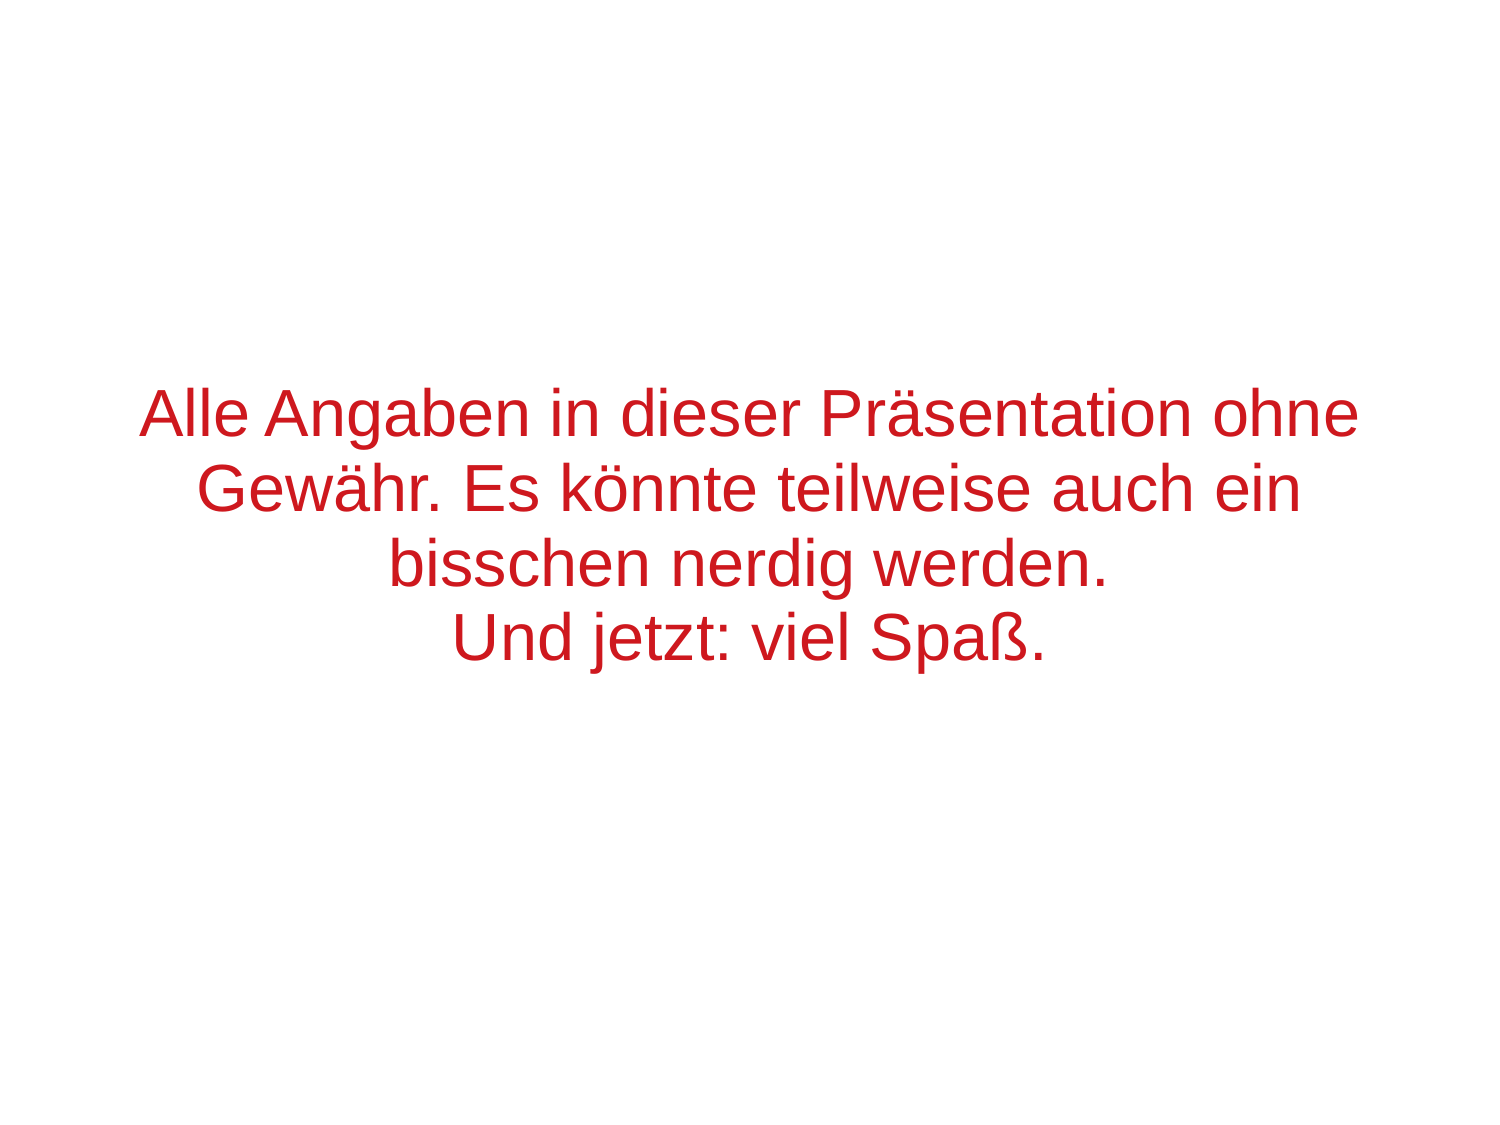

# Alle Angaben in dieser Präsentation ohne Gewähr. Es könnte teilweise auch ein bisschen nerdig werden. Und jetzt: viel Spaß.